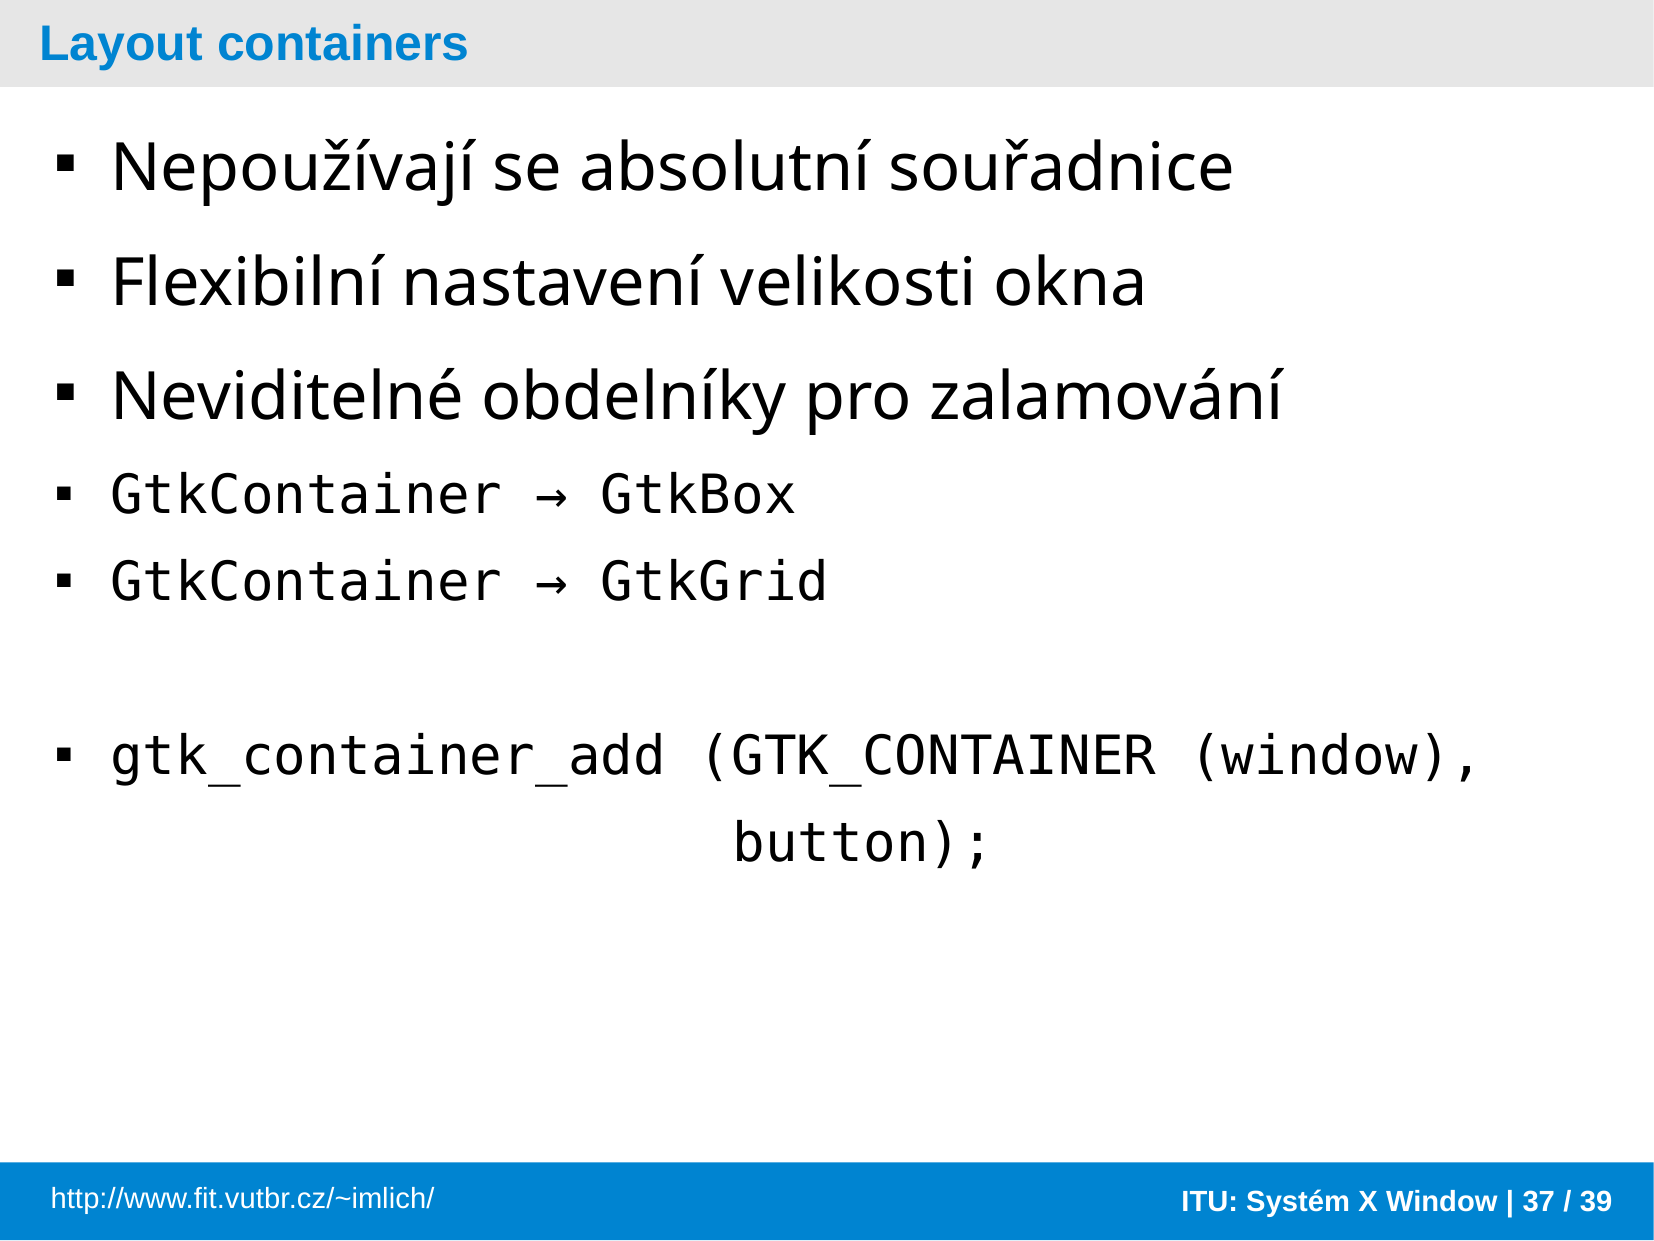

# Layout containers
Nepoužívají se absolutní souřadnice
Flexibilní nastavení velikosti okna
Neviditelné obdelníky pro zalamování
GtkContainer → GtkBox
GtkContainer → GtkGrid
gtk_container_add (GTK_CONTAINER (window),
 button);